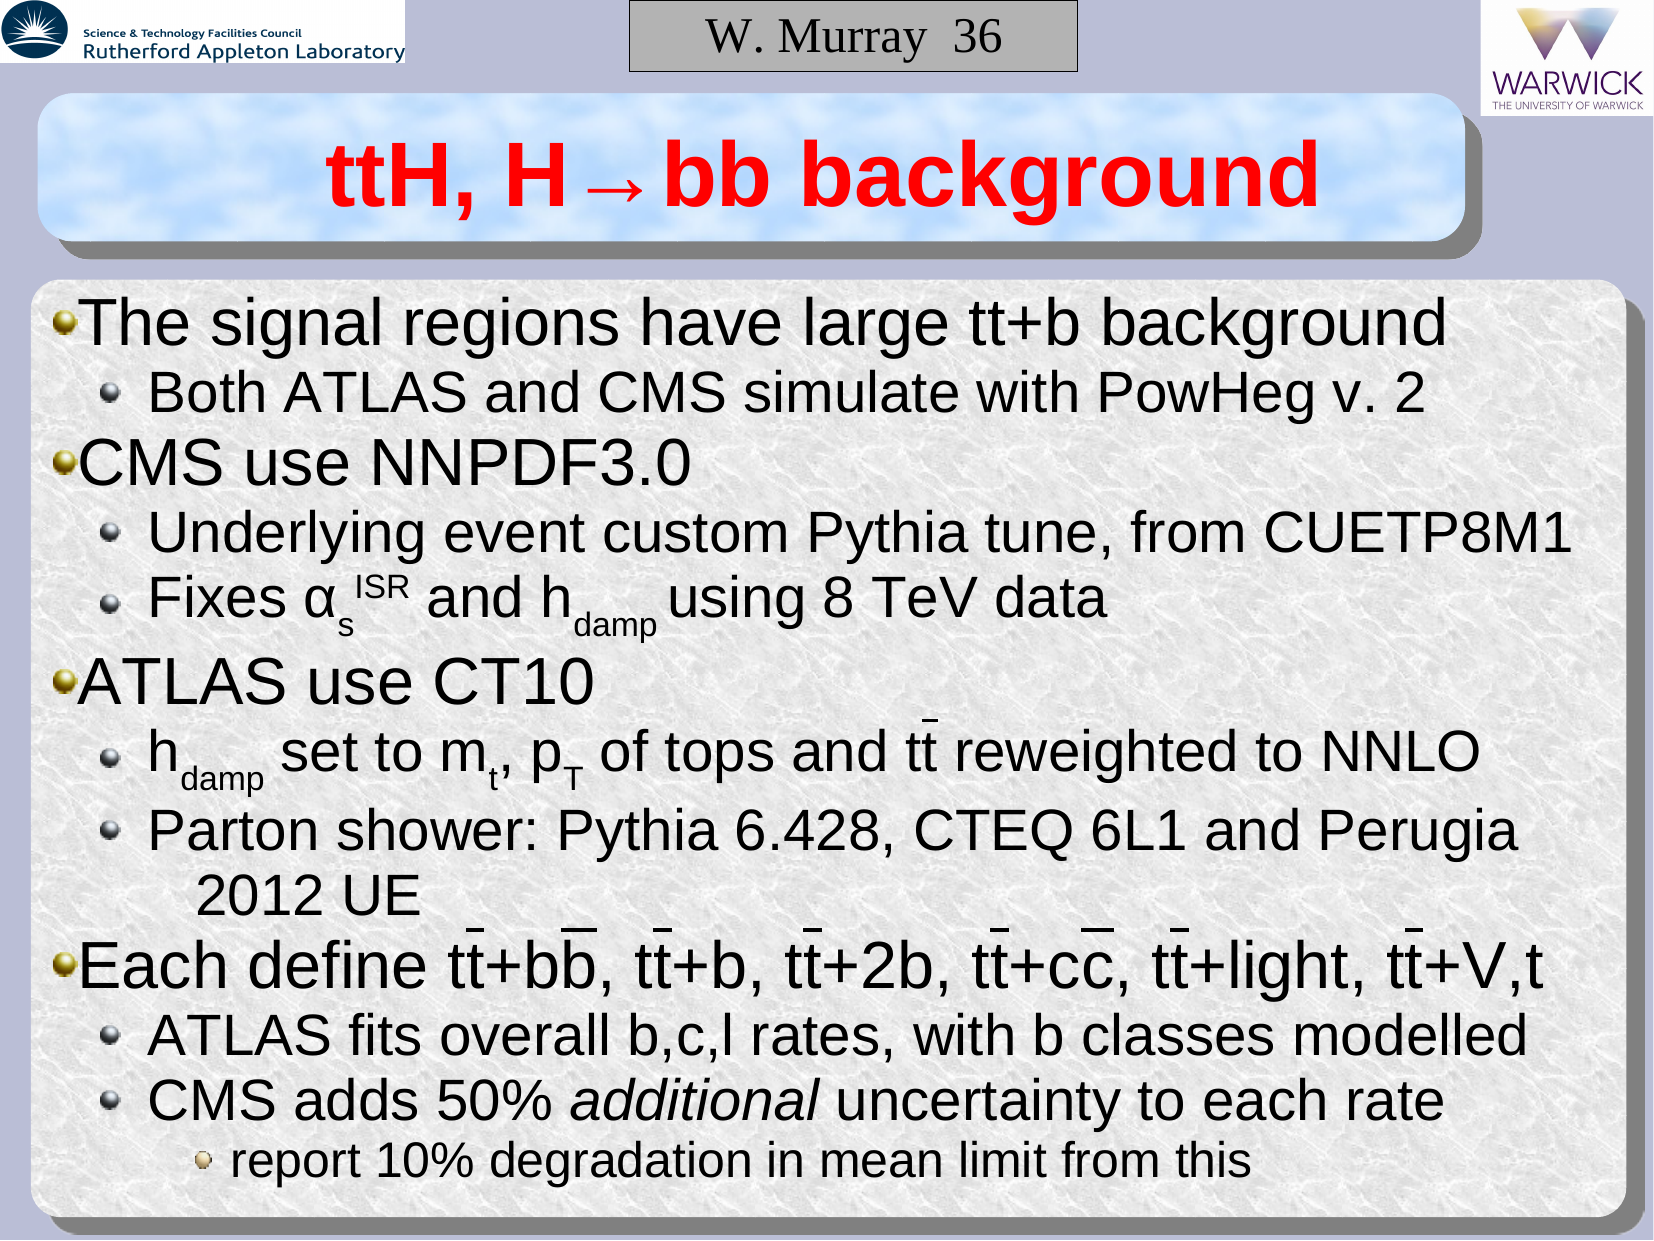

# ttH, H→bb background
The signal regions have large tt+b background
Both ATLAS and CMS simulate with PowHeg v. 2
CMS use NNPDF3.0
Underlying event custom Pythia tune, from CUETP8M1
Fixes αsISR and hdamp using 8 TeV data
ATLAS use CT10
hdamp set to mt, pT of tops and tt reweighted to NNLO
Parton shower: Pythia 6.428, CTEQ 6L1 and Perugia 2012 UE
Each define tt+bb, tt+b, tt+2b, tt+cc, tt+light, tt+V,t
ATLAS fits overall b,c,l rates, with b classes modelled
CMS adds 50% additional uncertainty to each rate
report 10% degradation in mean limit from this